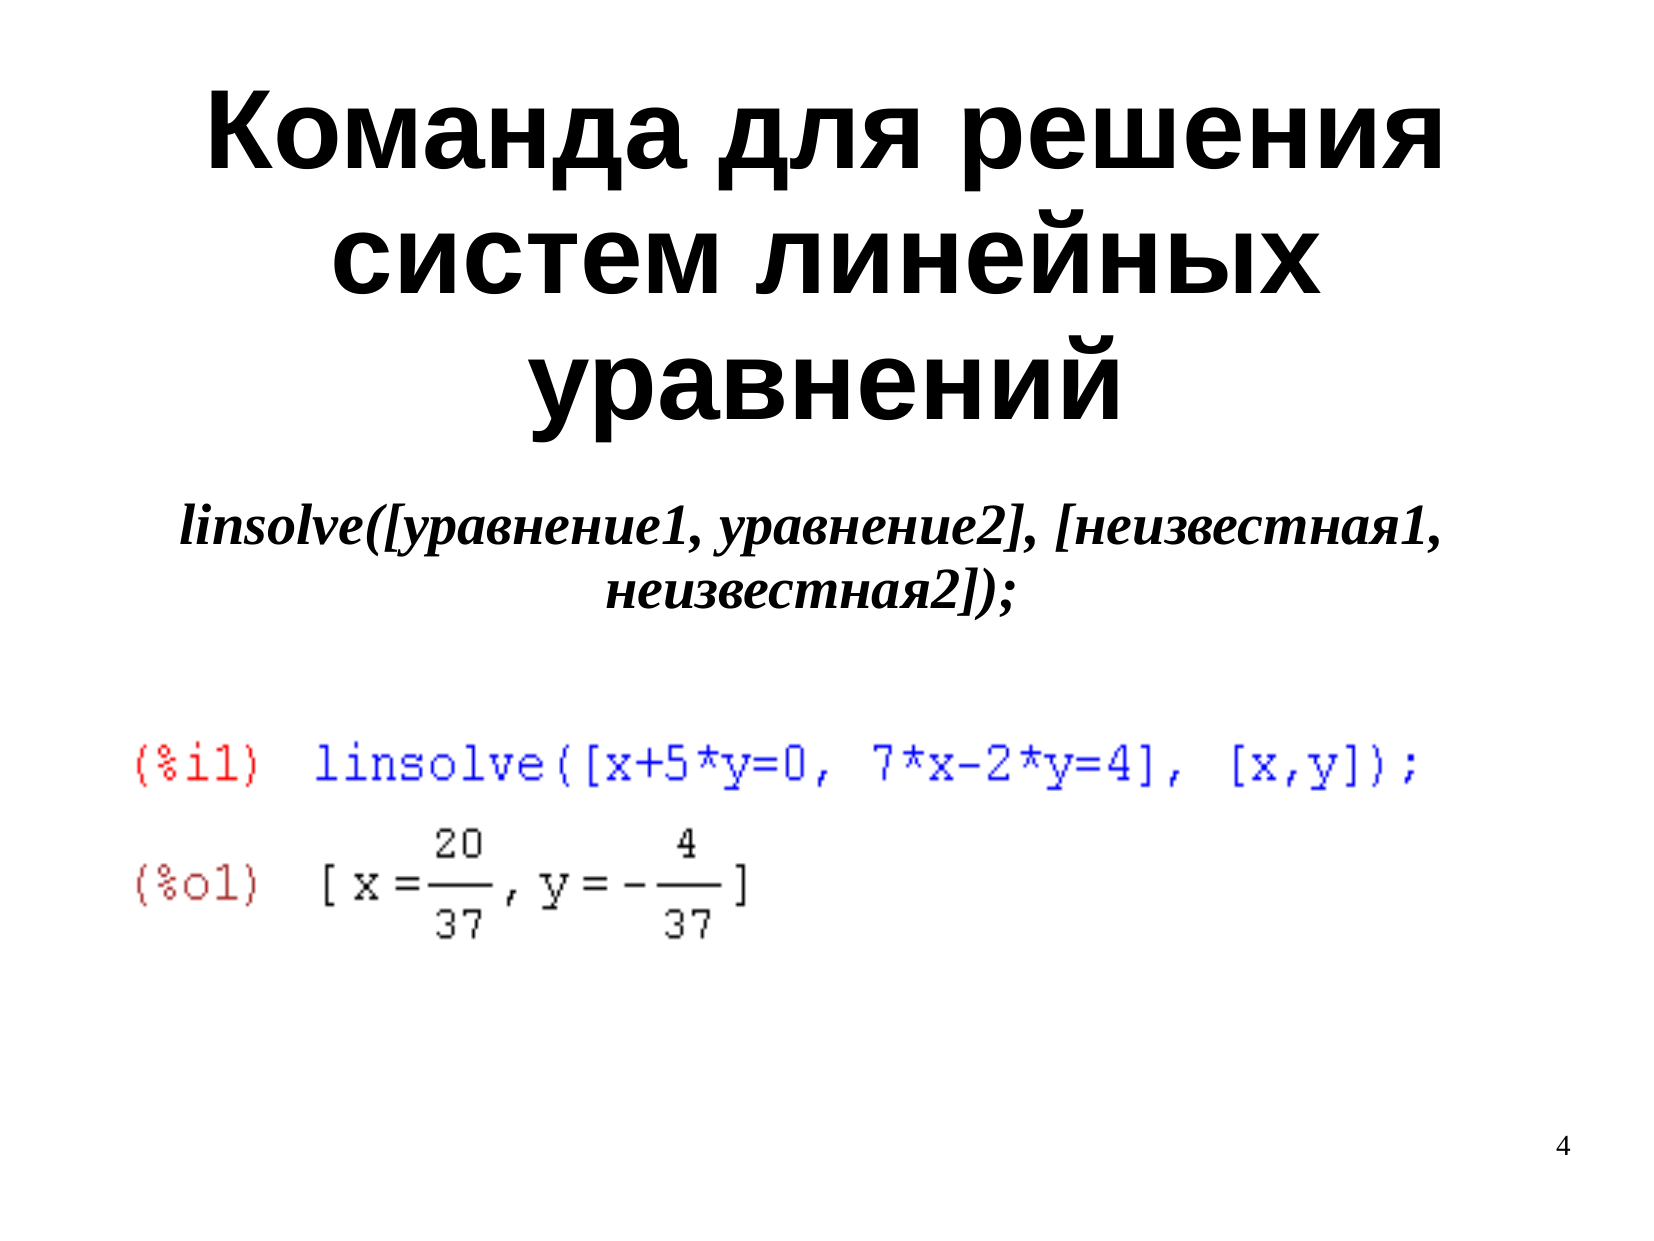

Команда для решения систем линейных уравнений
linsolve([уравнение1, уравнение2], [неизвестная1, неизвестная2]);
4